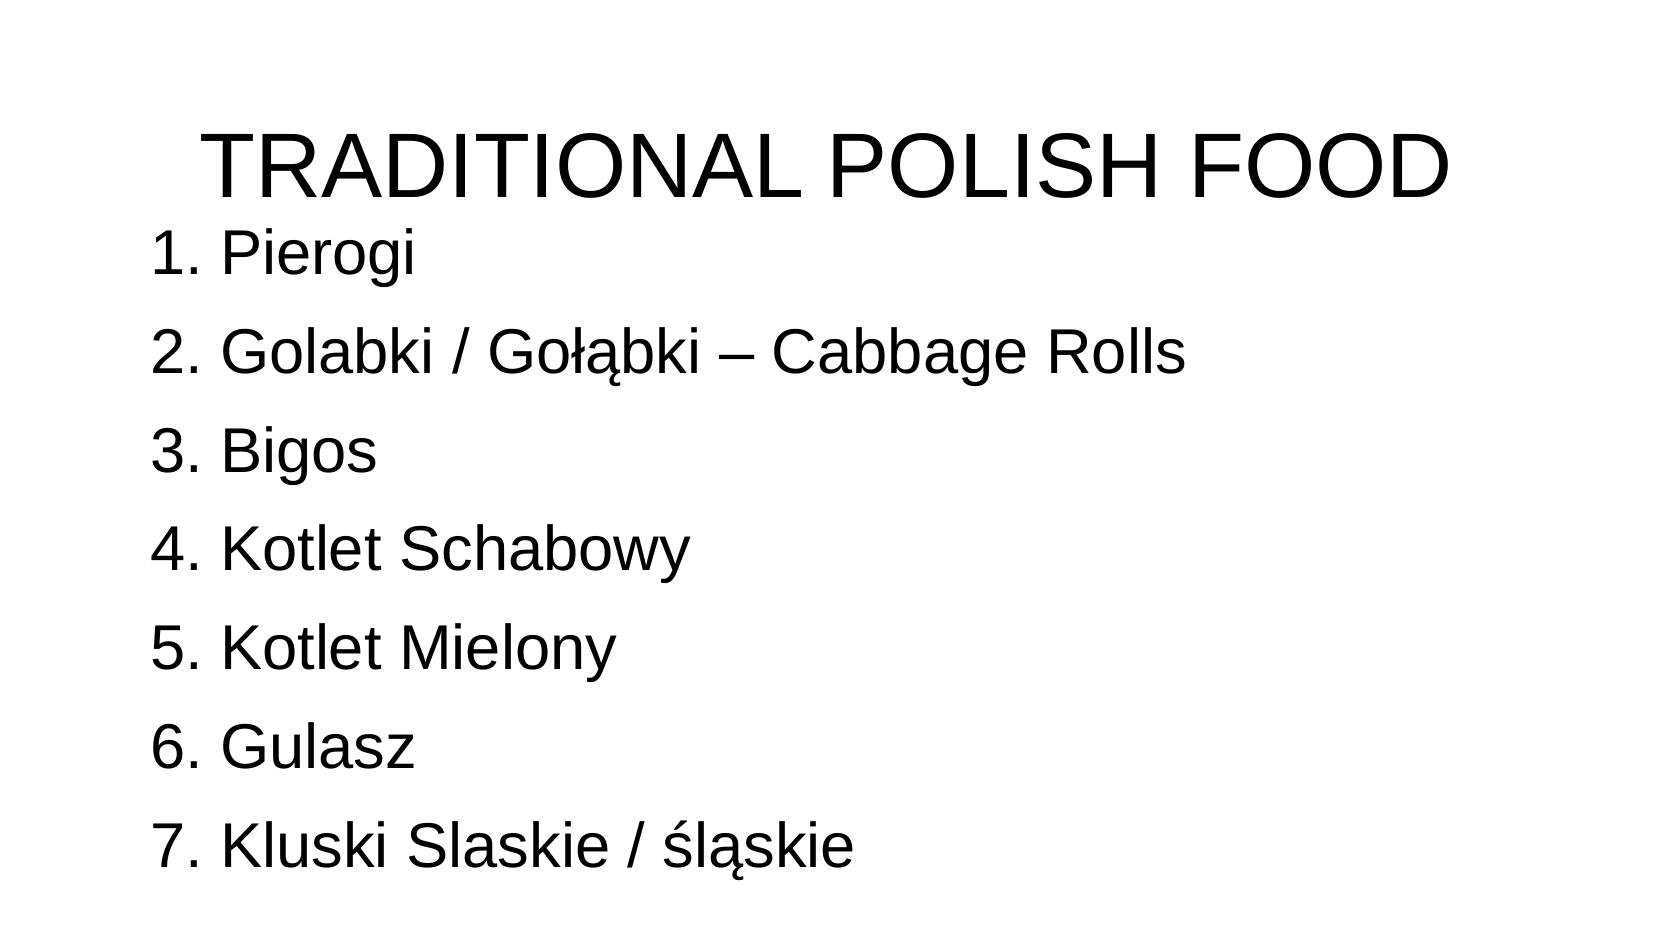

# TRADITIONAL POLISH FOOD
1. Pierogi
2. Golabki / Gołąbki – Cabbage Rolls
3. Bigos
4. Kotlet Schabowy
5. Kotlet Mielony
6. Gulasz
7. Kluski Slaskie / śląskie